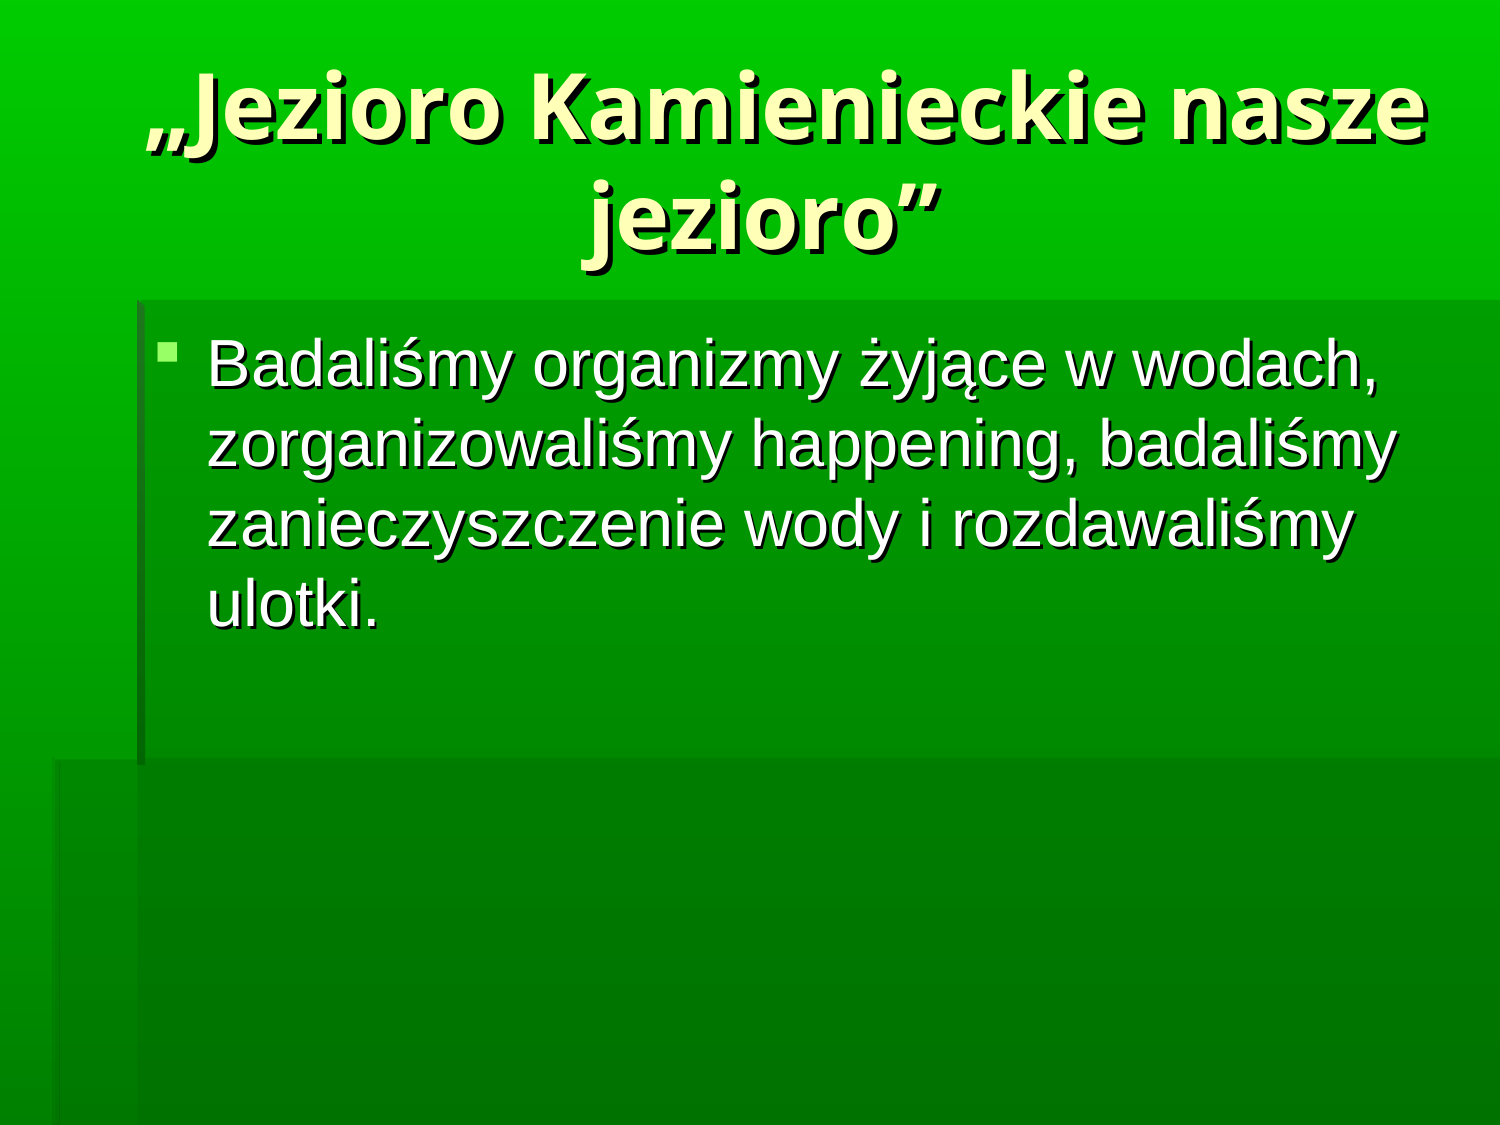

# „Jezioro Kamienieckie nasze jezioro”
Badaliśmy organizmy żyjące w wodach, zorganizowaliśmy happening, badaliśmy zanieczyszczenie wody i rozdawaliśmy ulotki.